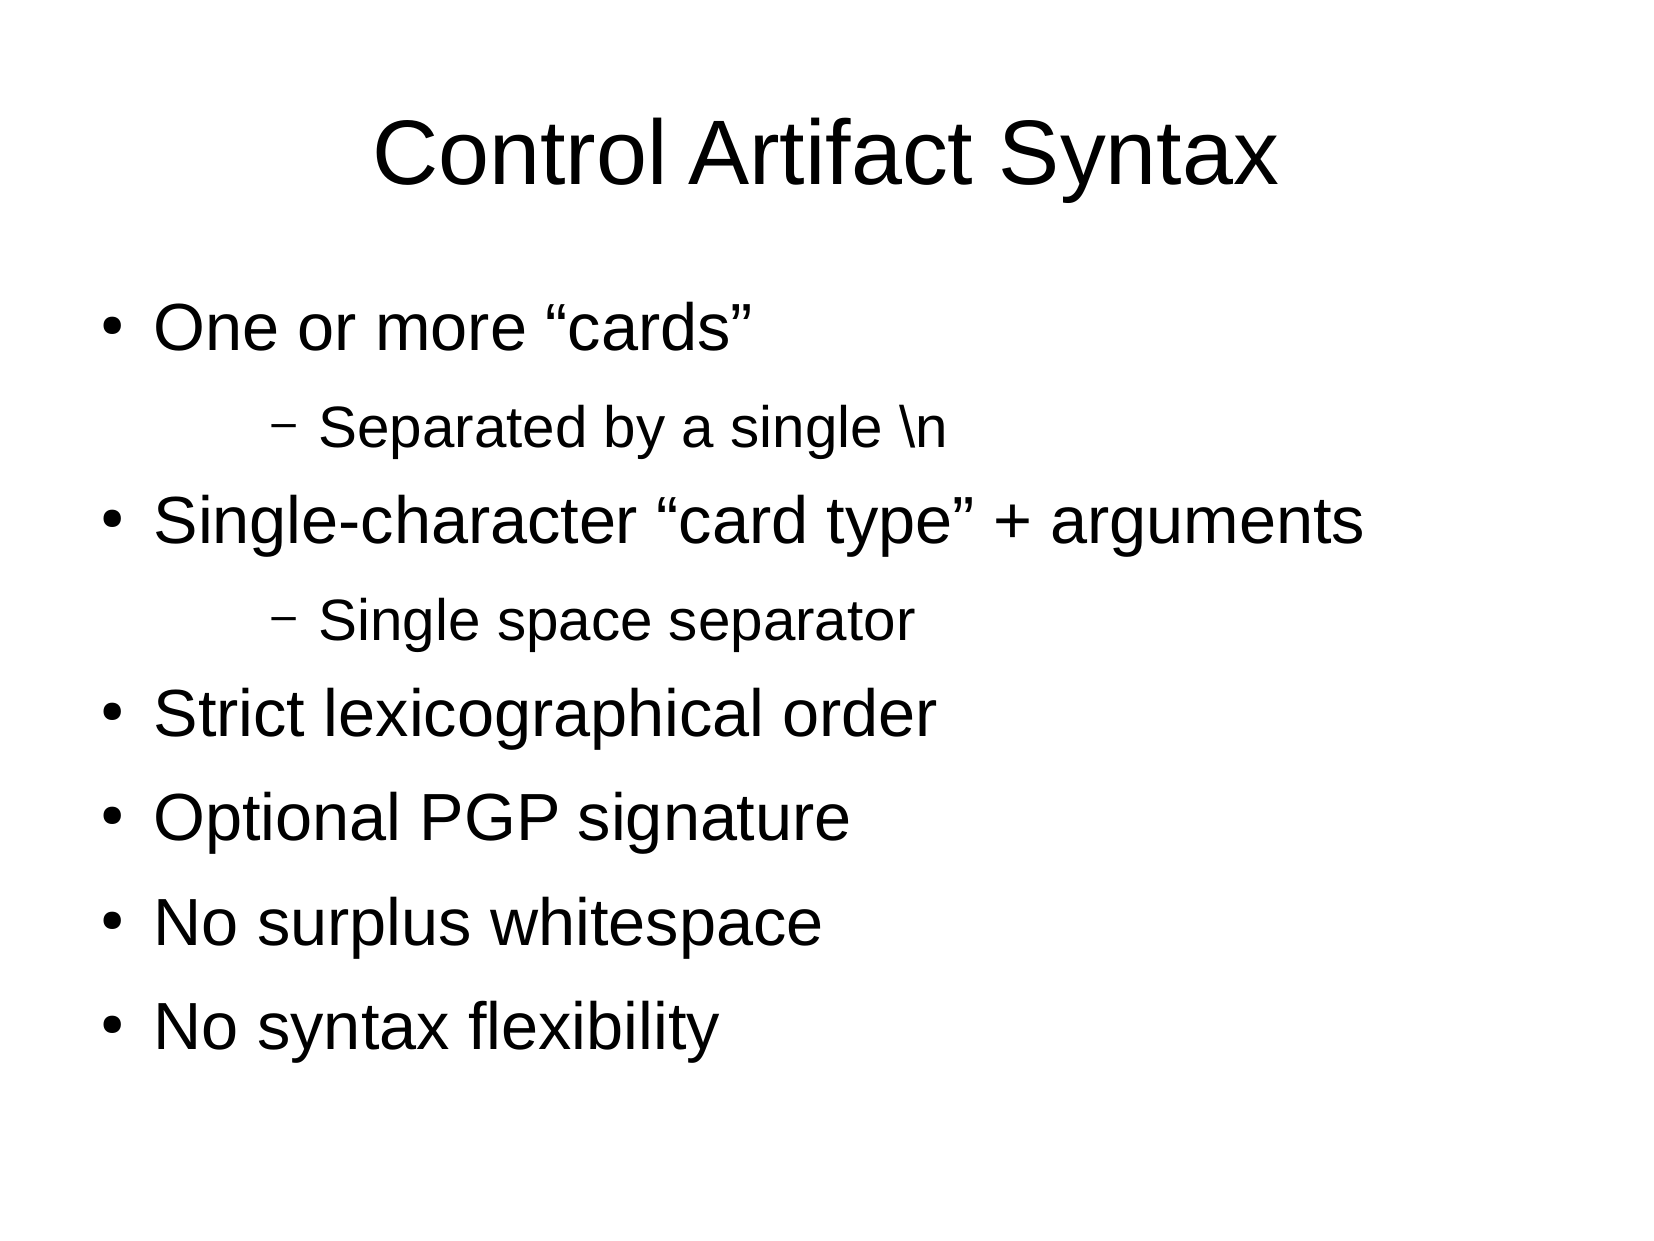

# Control Artifact Syntax
One or more “cards”
Separated by a single \n
Single-character “card type” + arguments
Single space separator
Strict lexicographical order
Optional PGP signature
No surplus whitespace
No syntax flexibility